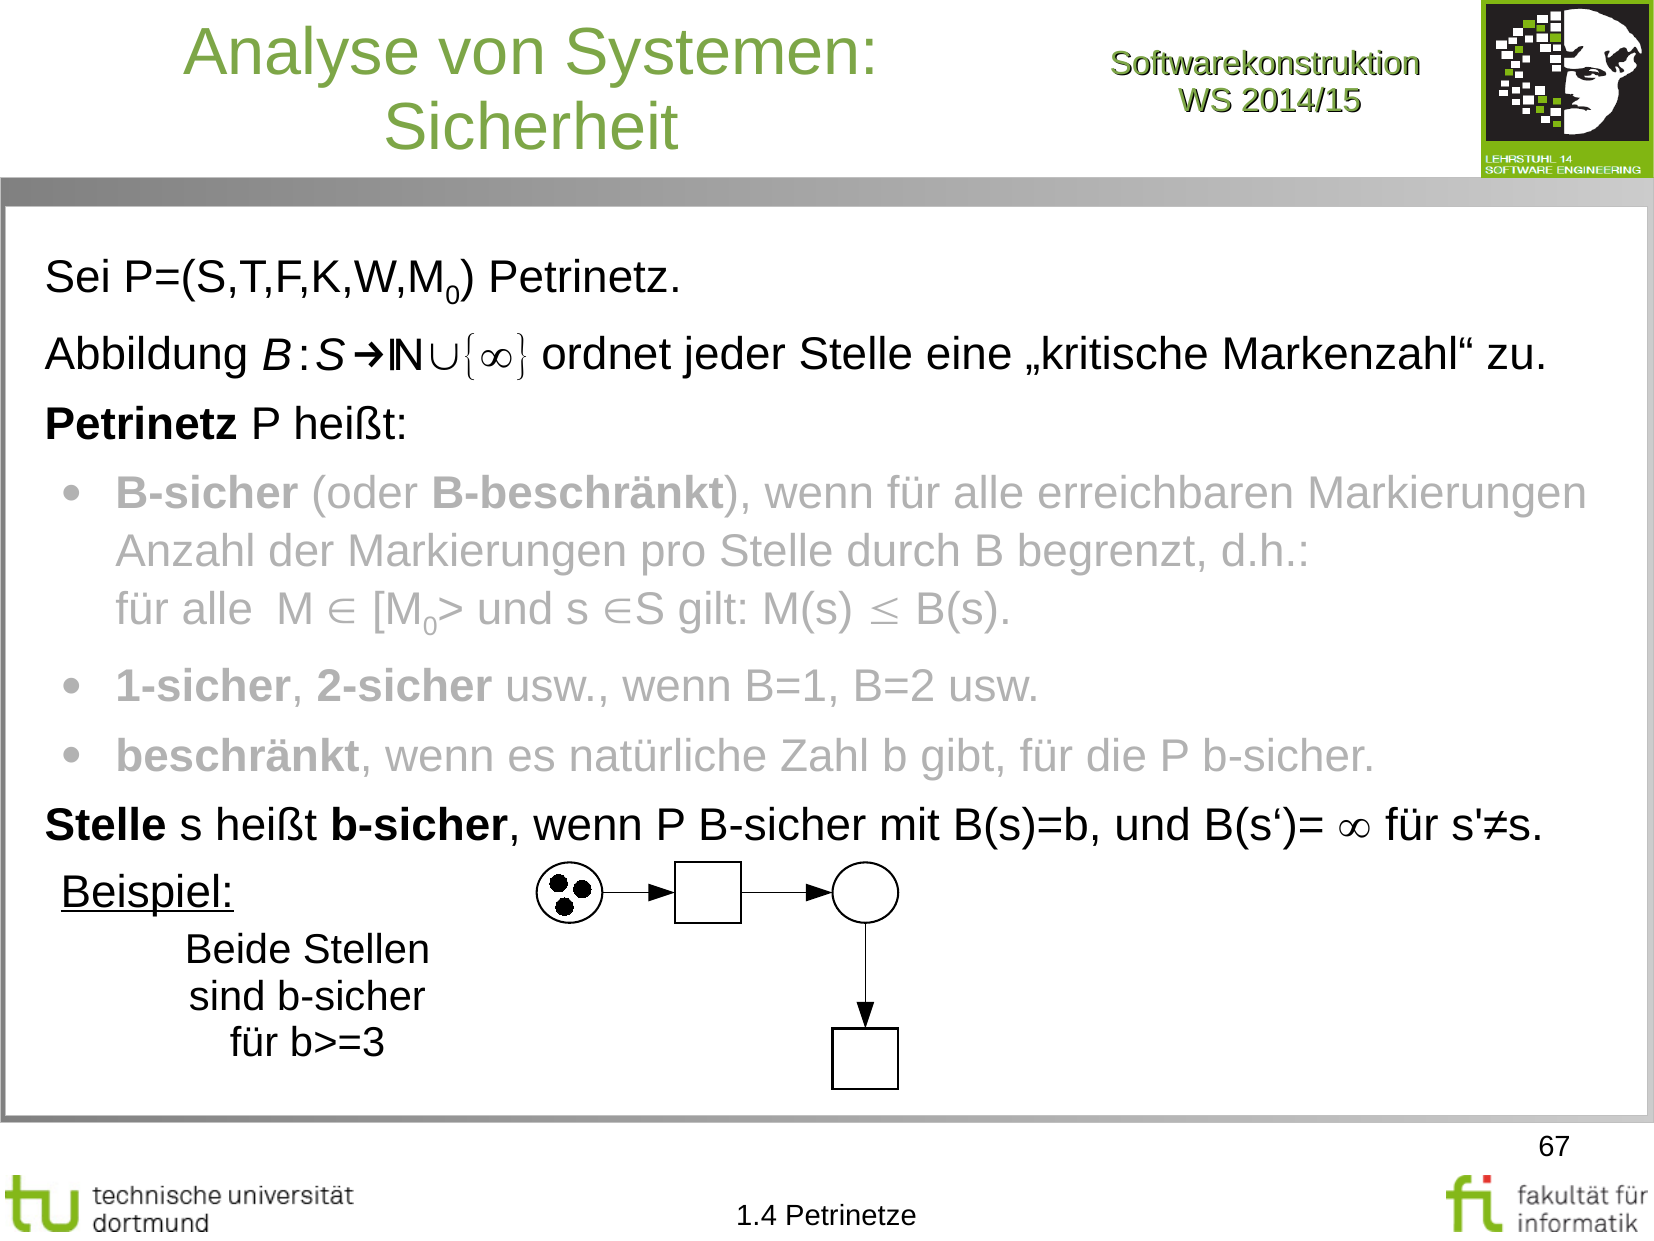

# Analyse von Systemen: Sicherheit
Sei P=(S,T,F,K,W,M0) Petrinetz.
Abbildung ordnet jeder Stelle eine „kritische Markenzahl“ zu.
Petrinetz P heißt:
B-sicher (oder B-beschränkt), wenn für alle erreichbaren Markierungen Anzahl der Markierungen pro Stelle durch B begrenzt, d.h.:
für alle M  [M0> und s S gilt: M(s)  B(s).
1-sicher, 2-sicher usw., wenn B=1, B=2 usw.
beschränkt, wenn es natürliche Zahl b gibt, für die P b-sicher.
Stelle s heißt b-sicher, wenn P B-sicher mit B(s)=b, und B(s‘)=  für s'≠s.
Beispiel:
Beide Stellen sind b-sicher für b>=3
67
1.4 Petrinetze